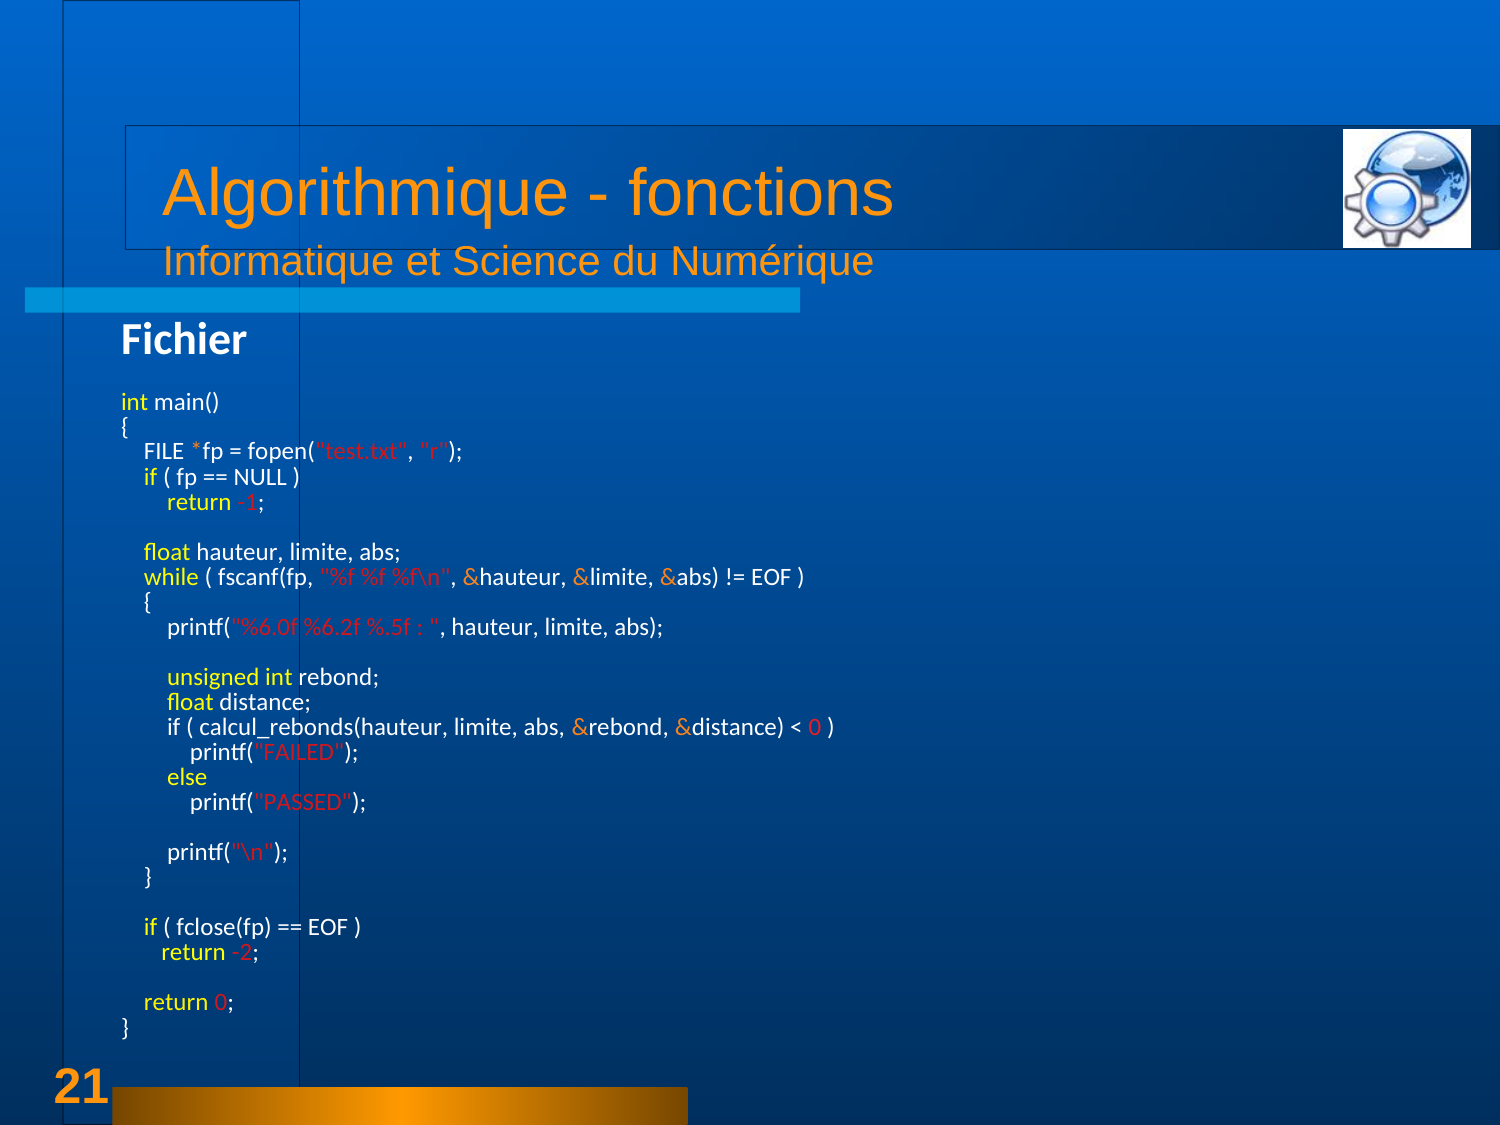

Fichier
int main()
{
 FILE *fp = fopen("test.txt", "r");
 if ( fp == NULL )
 return -1;
 float hauteur, limite, abs;
 while ( fscanf(fp, "%f %f %f\n", &hauteur, &limite, &abs) != EOF )
 {
 printf("%6.0f %6.2f %.5f : ", hauteur, limite, abs);
 unsigned int rebond;
 float distance;
 if ( calcul_rebonds(hauteur, limite, abs, &rebond, &distance) < 0 )
 printf("FAILED");
 else
 printf("PASSED");
 printf("\n");
 }
 if ( fclose(fp) == EOF )
 return -2;
 return 0;
}